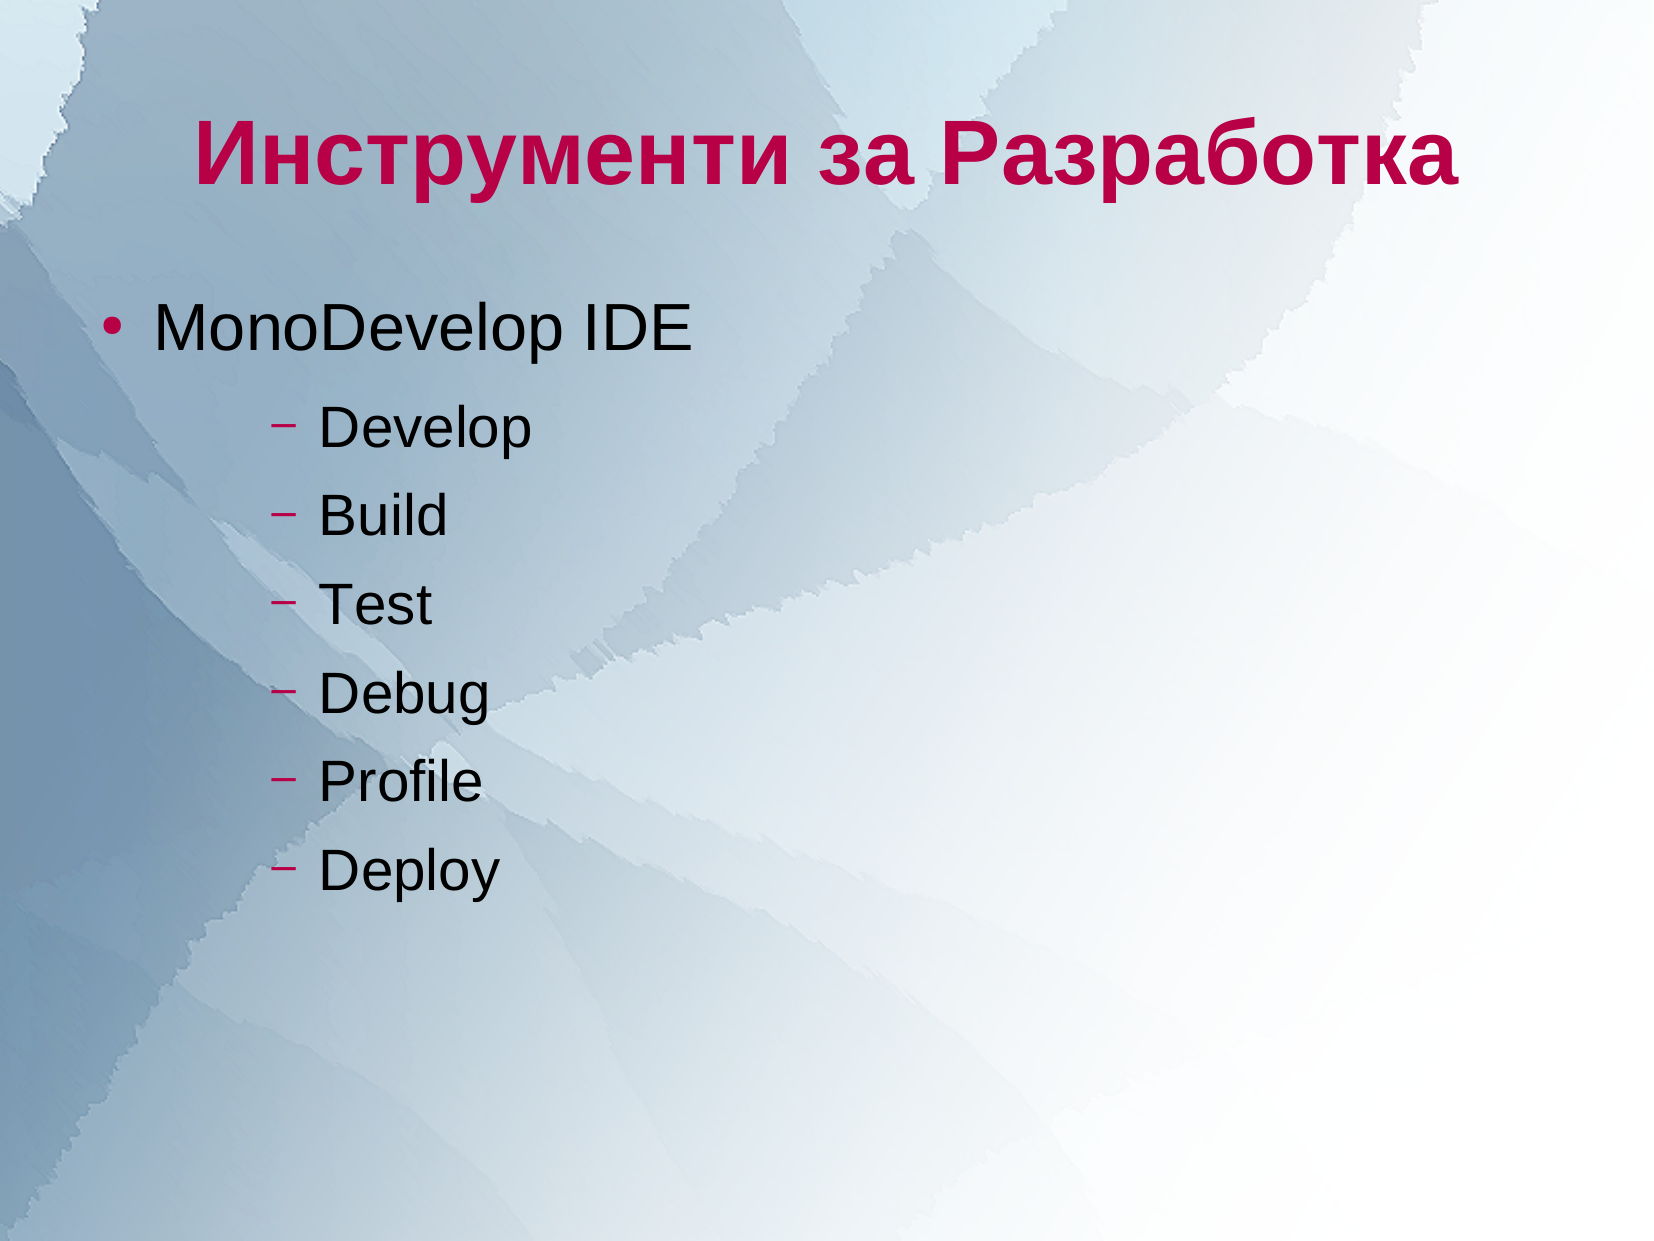

# Инструменти за Разработка
MonoDevelop IDE
Develop
Build
Test
Debug
Profile
Deploy